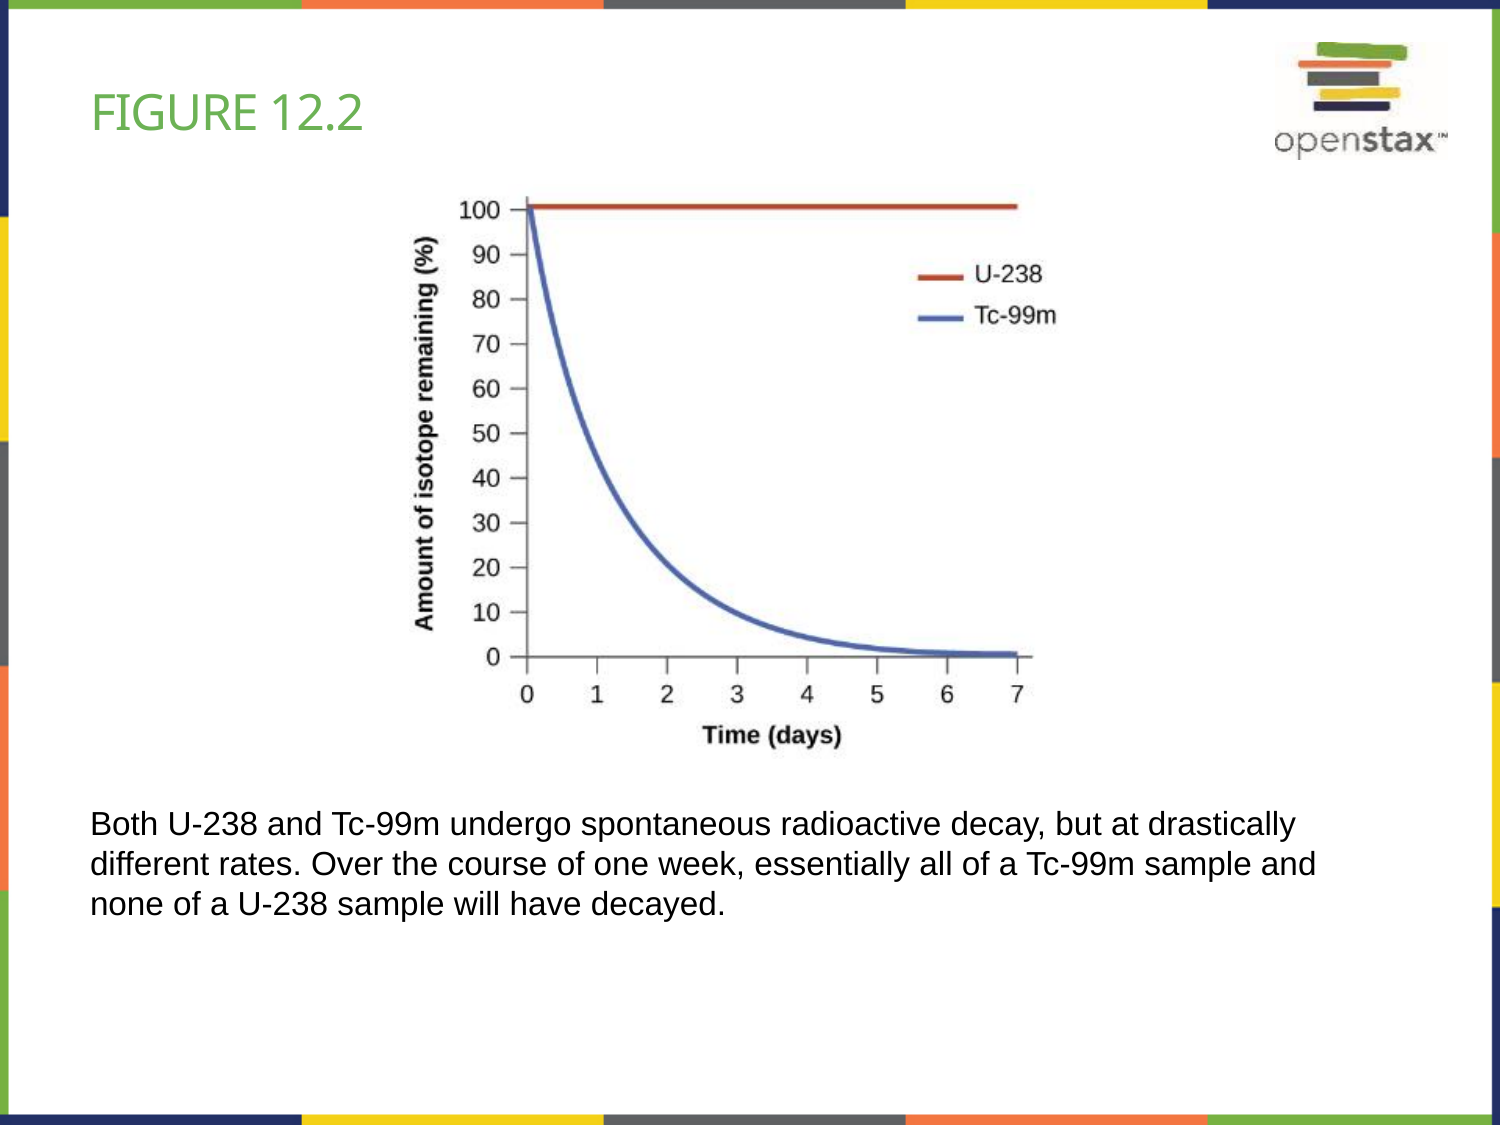

# Figure 12.2
Both U-238 and Tc-99m undergo spontaneous radioactive decay, but at drastically different rates. Over the course of one week, essentially all of a Tc-99m sample and none of a U-238 sample will have decayed.